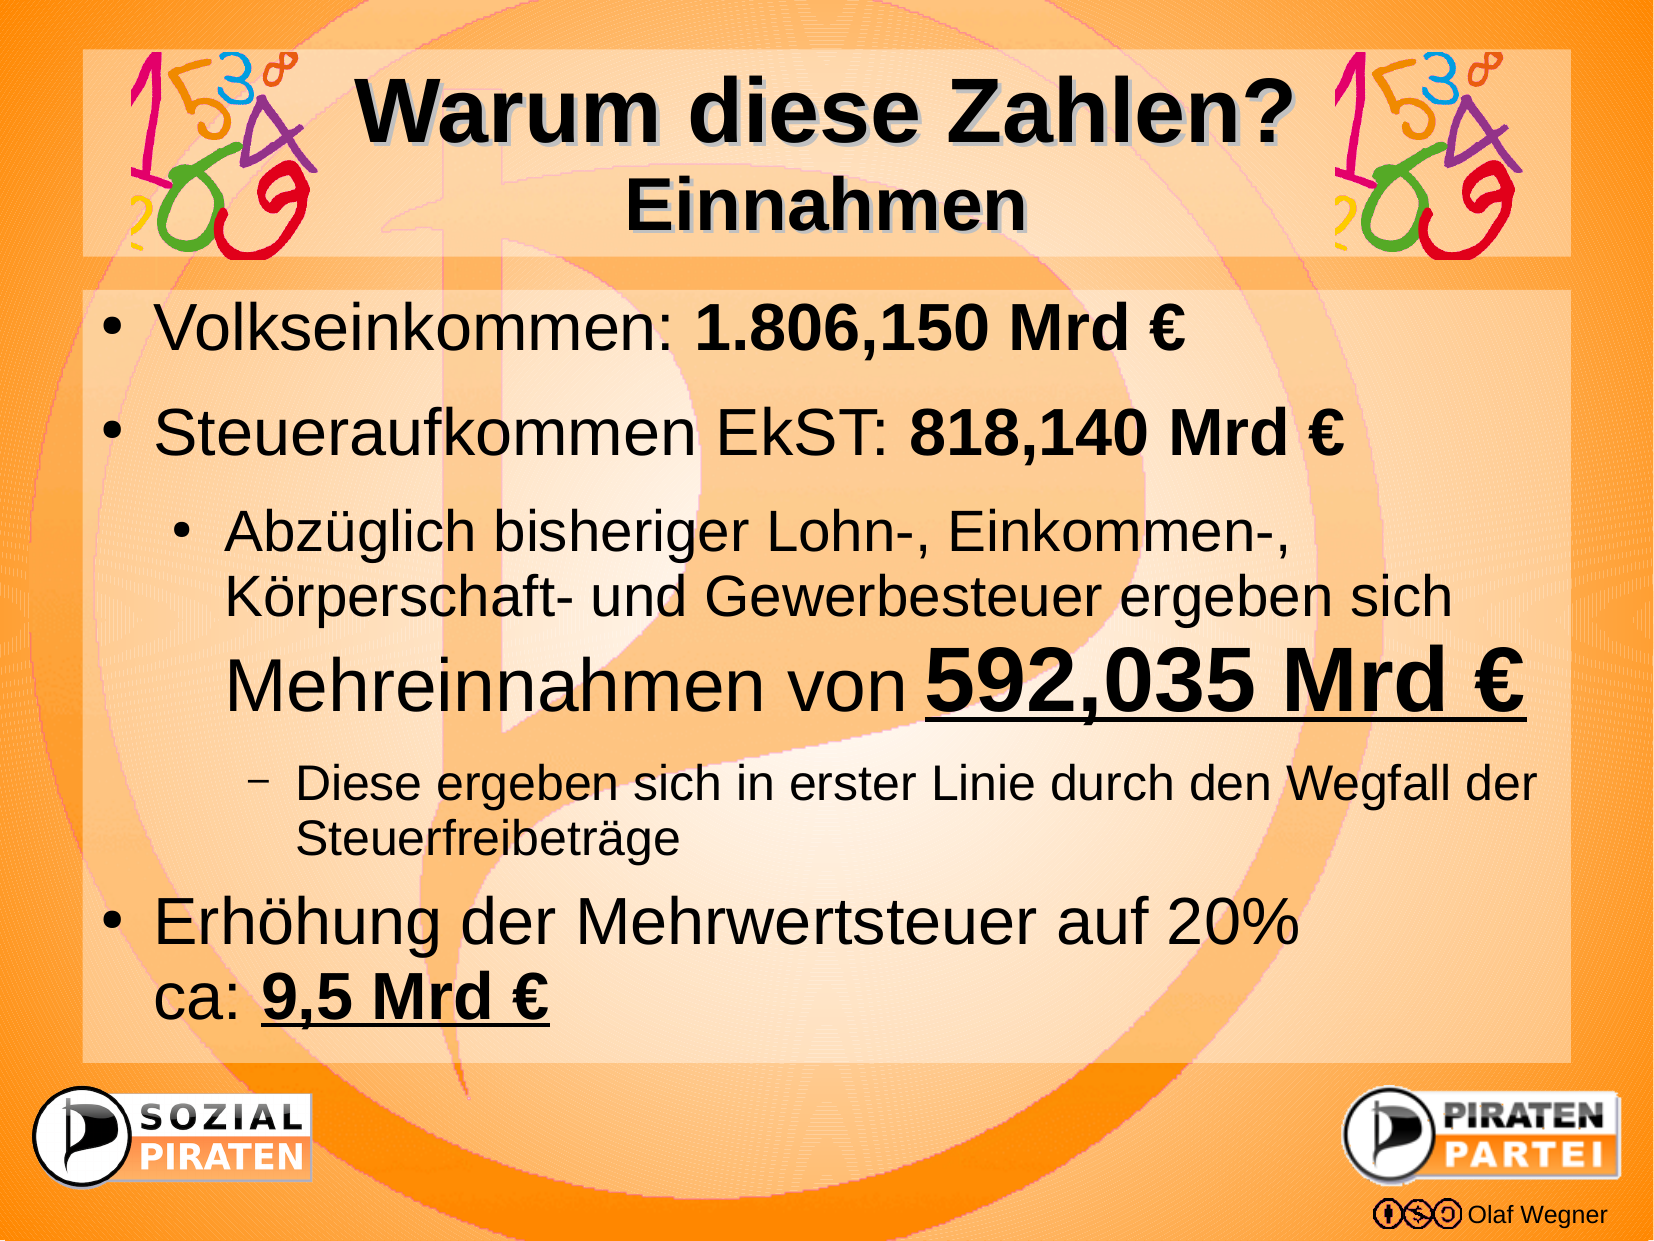

Warum diese Zahlen?
Einnahmen
# Volkseinkommen: 1.806,150 Mrd €
Steueraufkommen EkST: 818,140 Mrd €
Abzüglich bisheriger Lohn-, Einkommen-, Körperschaft- und Gewerbesteuer ergeben sich Mehreinnahmen von 592,035 Mrd €
Diese ergeben sich in erster Linie durch den Wegfall der Steuerfreibeträge
Erhöhung der Mehrwertsteuer auf 20%
ca: 9,5 Mrd €
Olaf Wegner